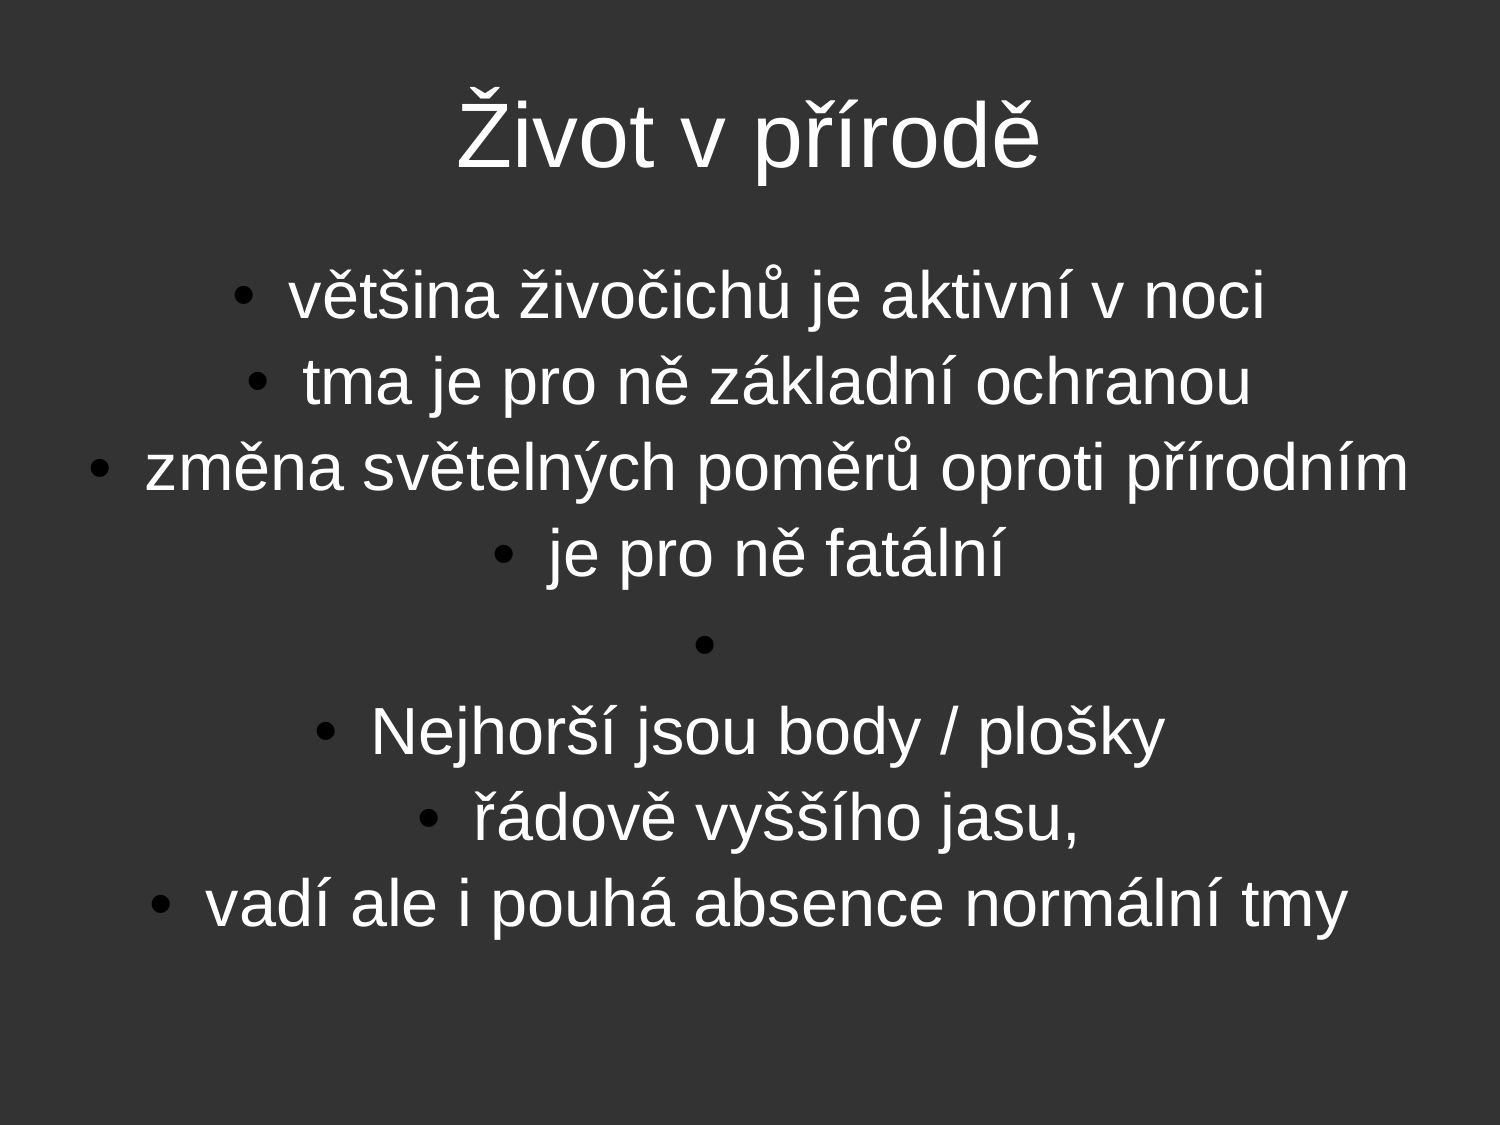

# Život v přírodě
většina živočichů je aktivní v noci
tma je pro ně základní ochranou
změna světelných poměrů oproti přírodním
je pro ně fatální
Nejhorší jsou body / plošky
řádově vyššího jasu,
vadí ale i pouhá absence normální tmy